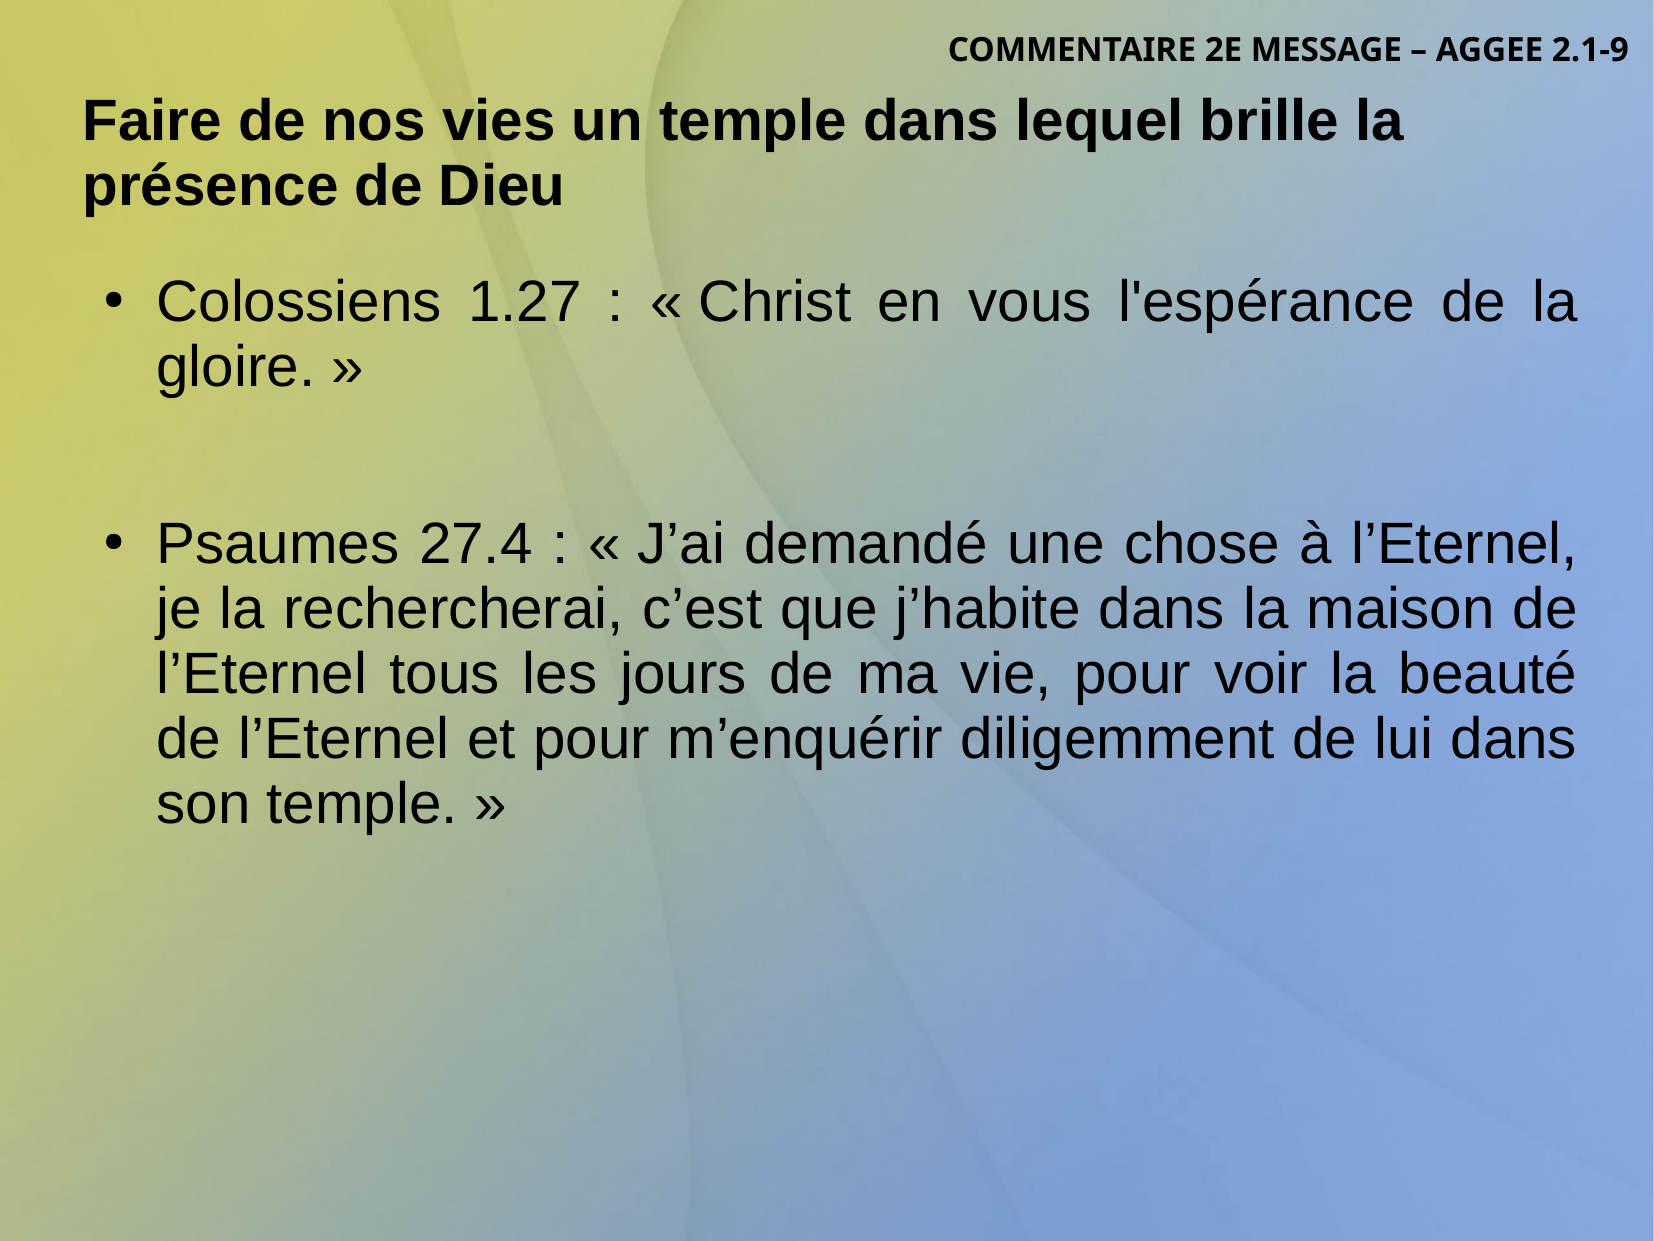

COMMENTAIRE 2E MESSAGE – AGGEE 2.1-9
Faire de nos vies un temple dans lequel brille la présence de Dieu
# Colossiens 1.27 : « Christ en vous l'espérance de la gloire. »
Psaumes 27.4 : « J’ai demandé une chose à l’Eternel, je la rechercherai, c’est que j’habite dans la maison de l’Eternel tous les jours de ma vie, pour voir la beauté de l’Eternel et pour m’enquérir diligemment de lui dans son temple. »